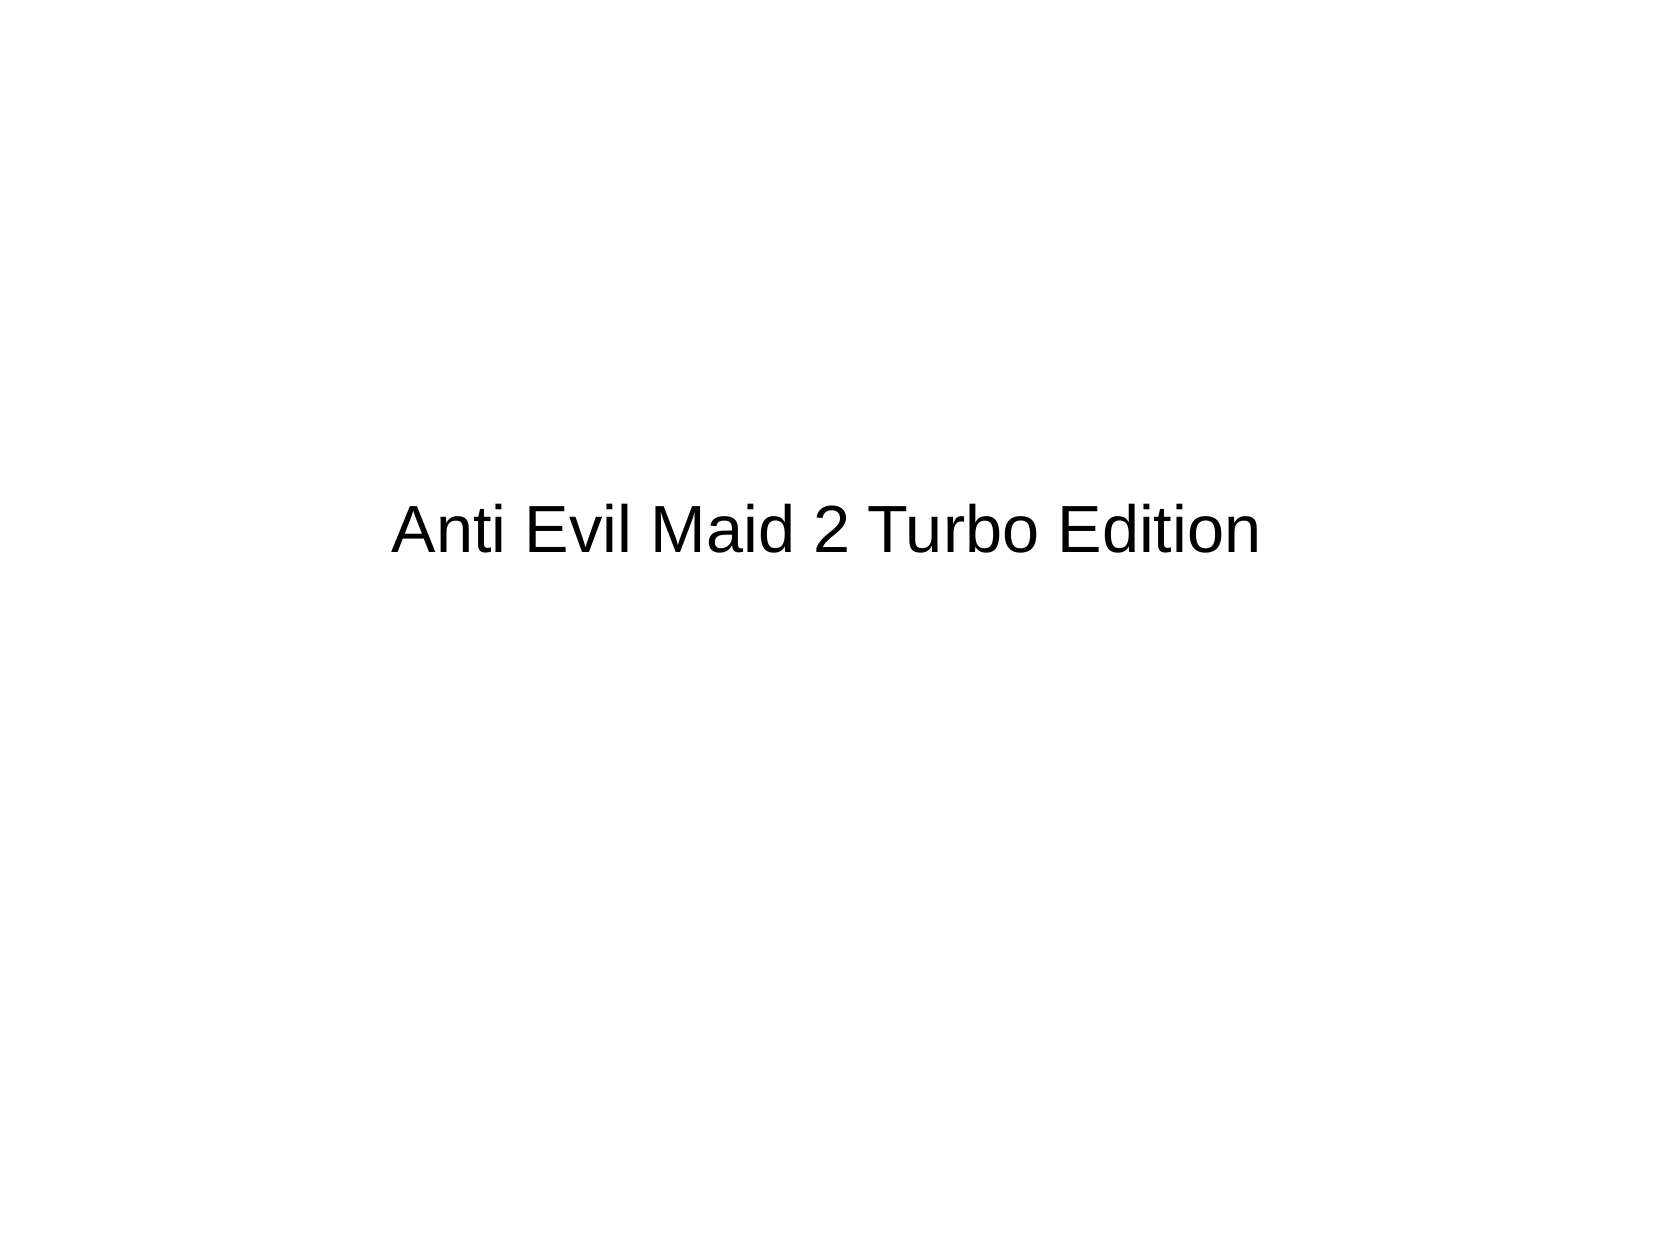

# Anti Evil Maid 2 Turbo Edition